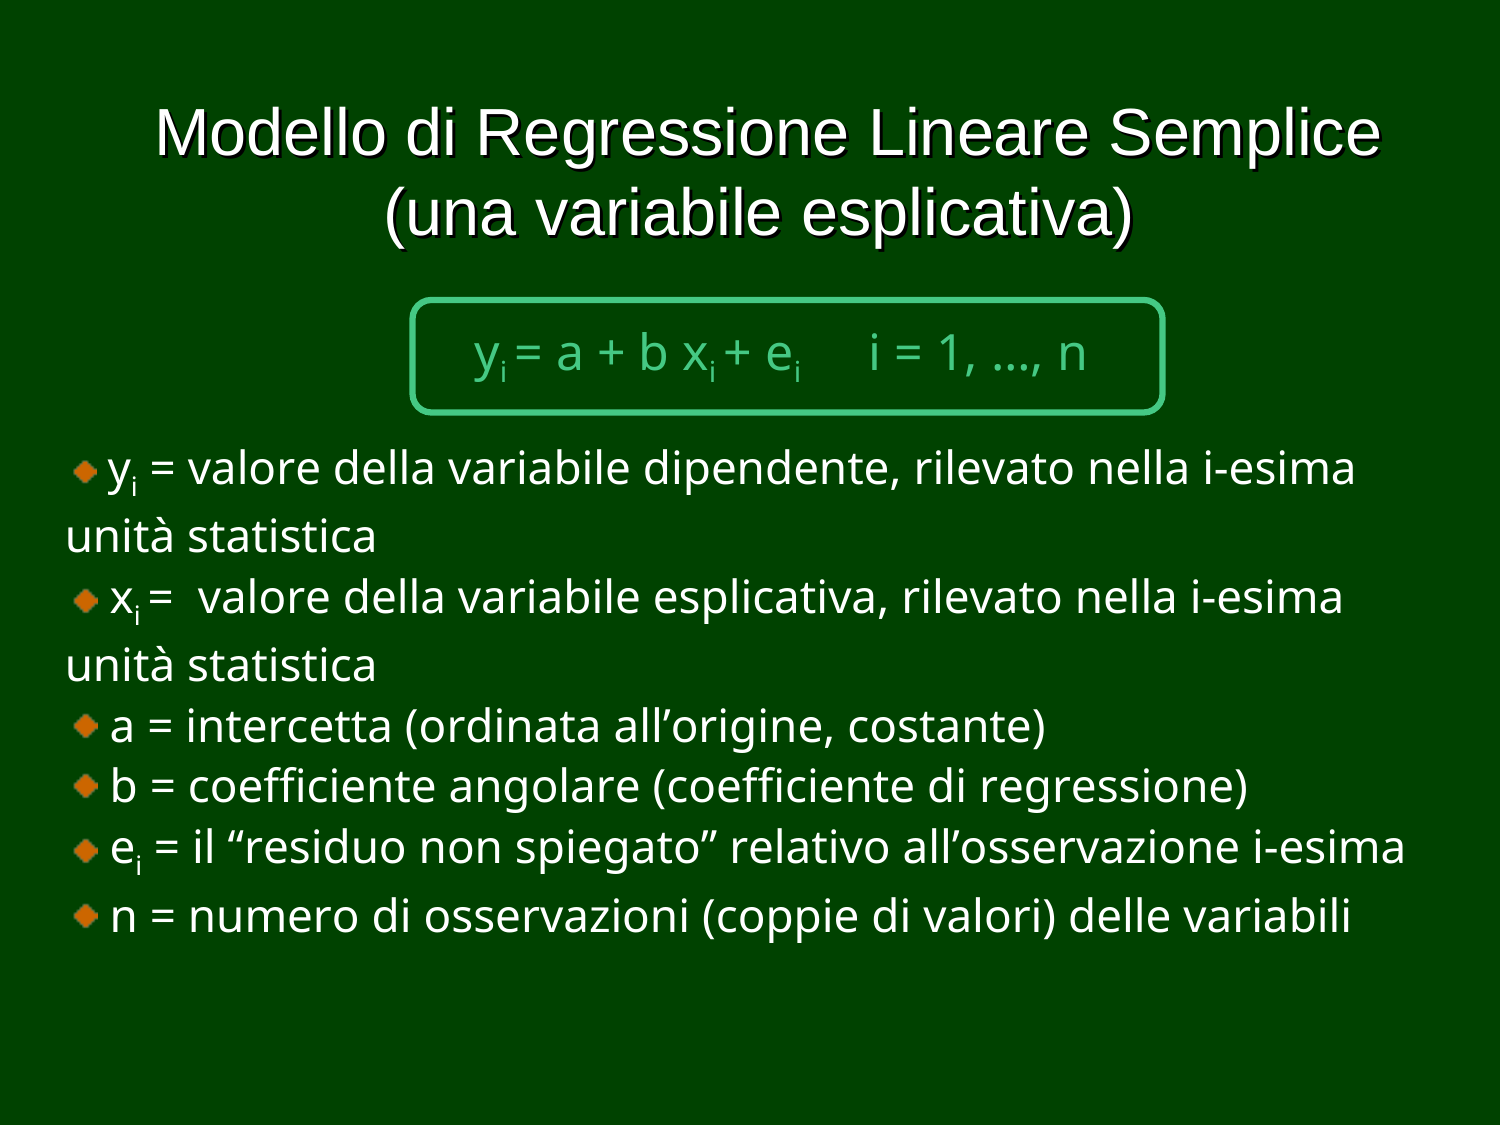

# Modello di Regressione Lineare Semplice (una variabile esplicativa)
yi = a + b xi + ei i = 1, …, n
 yi = valore della variabile dipendente, rilevato nella i-esima unità statistica
 xi = valore della variabile esplicativa, rilevato nella i-esima unità statistica
 a = intercetta (ordinata all’origine, costante)
 b = coefficiente angolare (coefficiente di regressione)
 ei = il “residuo non spiegato” relativo all’osservazione i-esima
 n = numero di osservazioni (coppie di valori) delle variabili